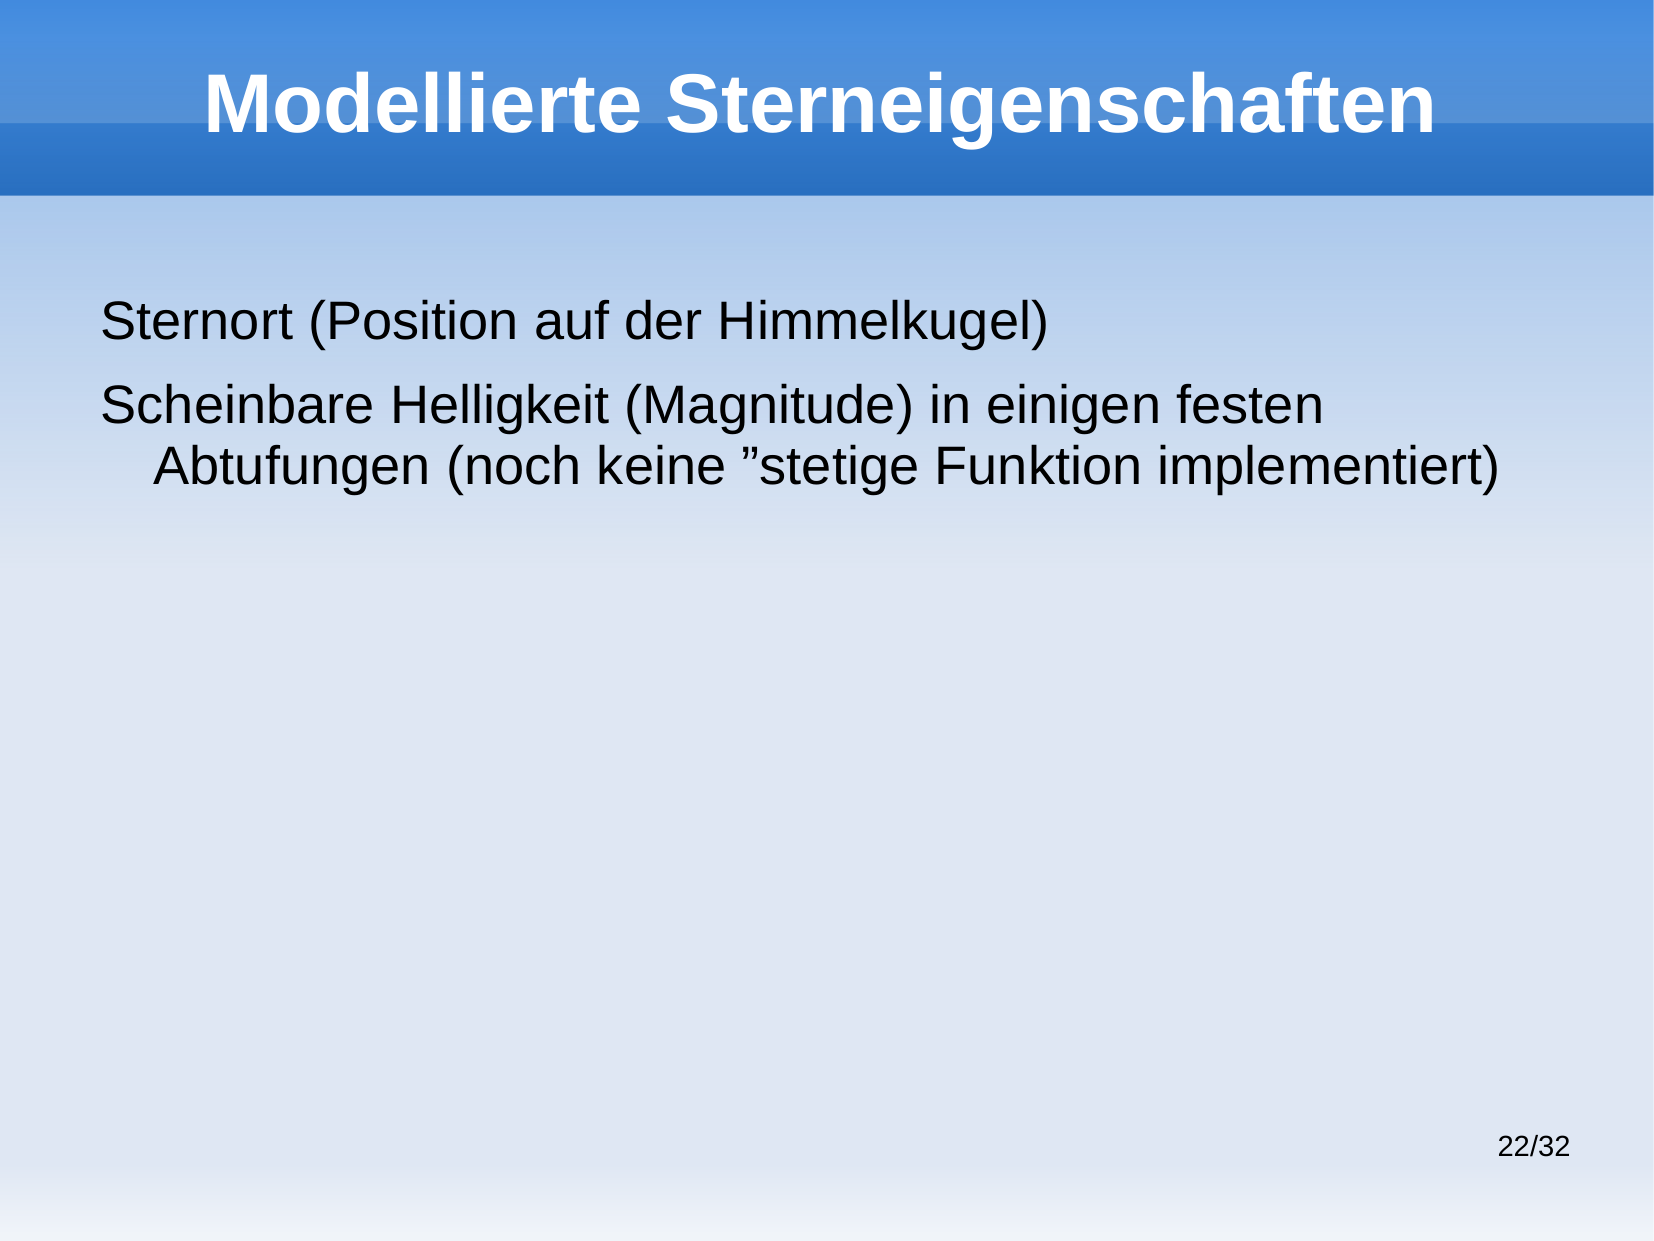

# Modellierte Sterneigenschaften
Sternort (Position auf der Himmelkugel)
Scheinbare Helligkeit (Magnitude) in einigen festen Abtufungen (noch keine ”stetige Funktion implementiert)
22